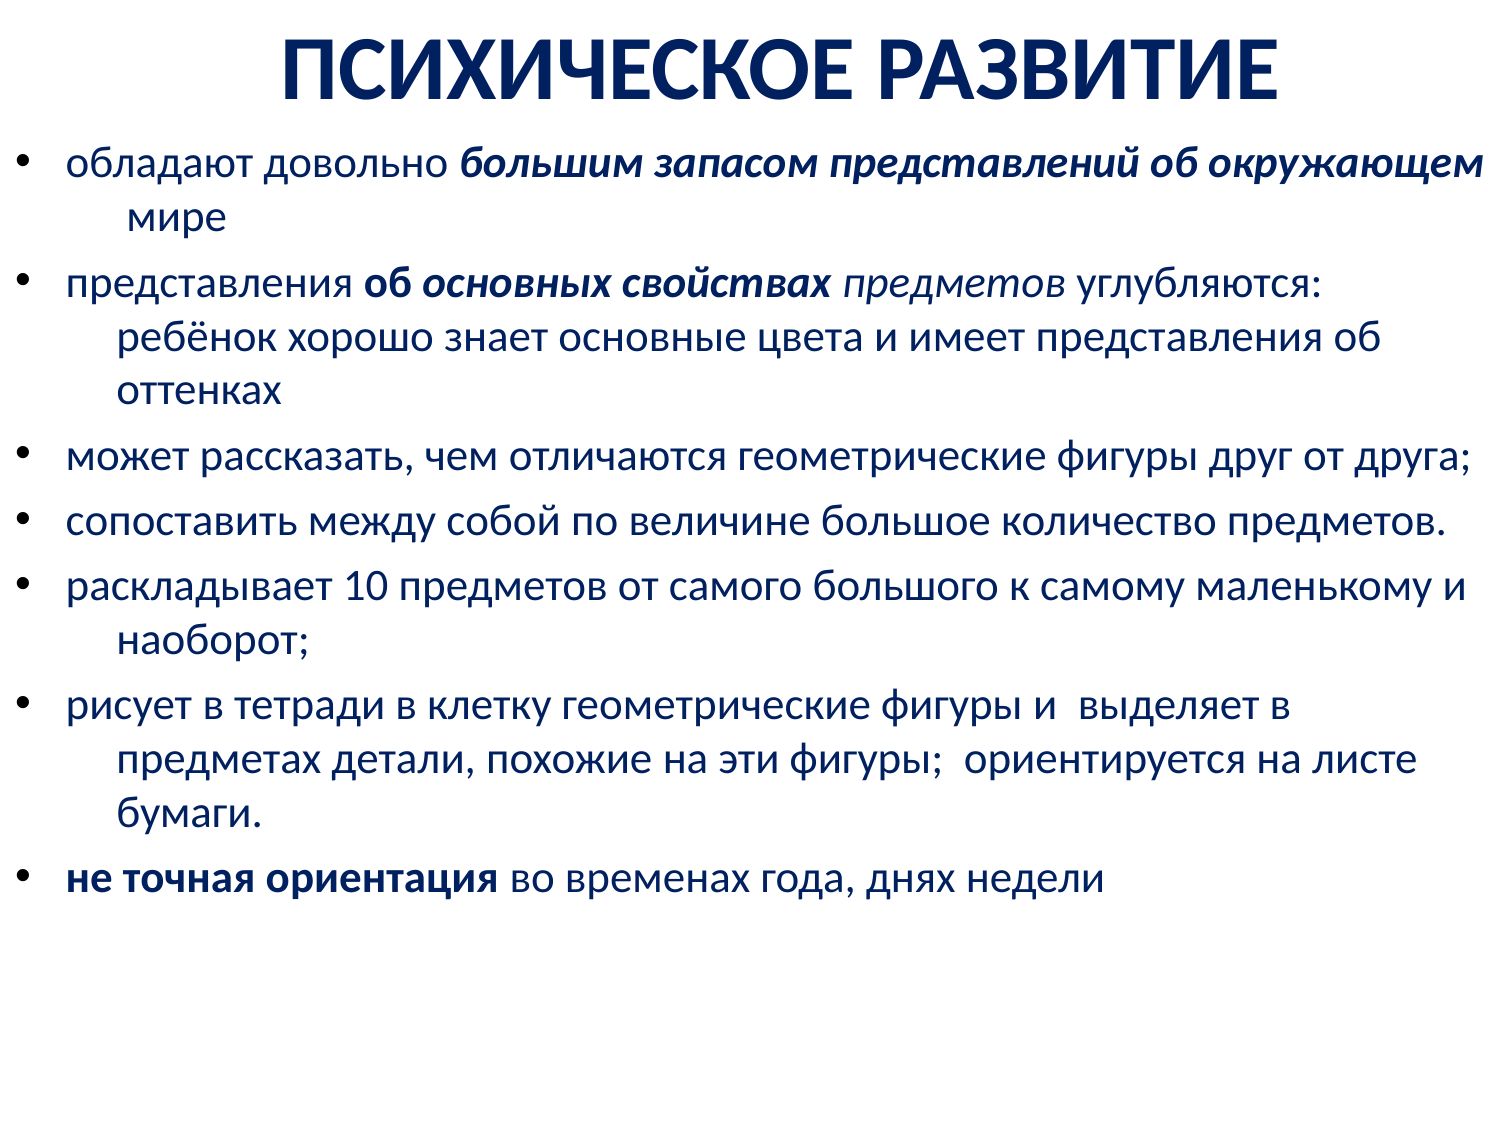

ПСИХИЧЕСКОЕ РАЗВИТИЕ
# обладают довольно большим запасом представлений об окружающем мире
представления об основных свойствах предметов углубляются: ребёнок хорошо знает основные цвета и имеет представления об оттенках
может рассказать, чем отличаются геометрические фигуры друг от друга;
сопоставить между собой по величине большое количество предметов.
раскладывает 10 предметов от самого большого к самому маленькому и наоборот;
рисует в тетради в клетку геометрические фигуры и выделяет в предметах детали, похожие на эти фигуры; ориентируется на листе бумаги.
не точная ориентация во временах года, днях недели